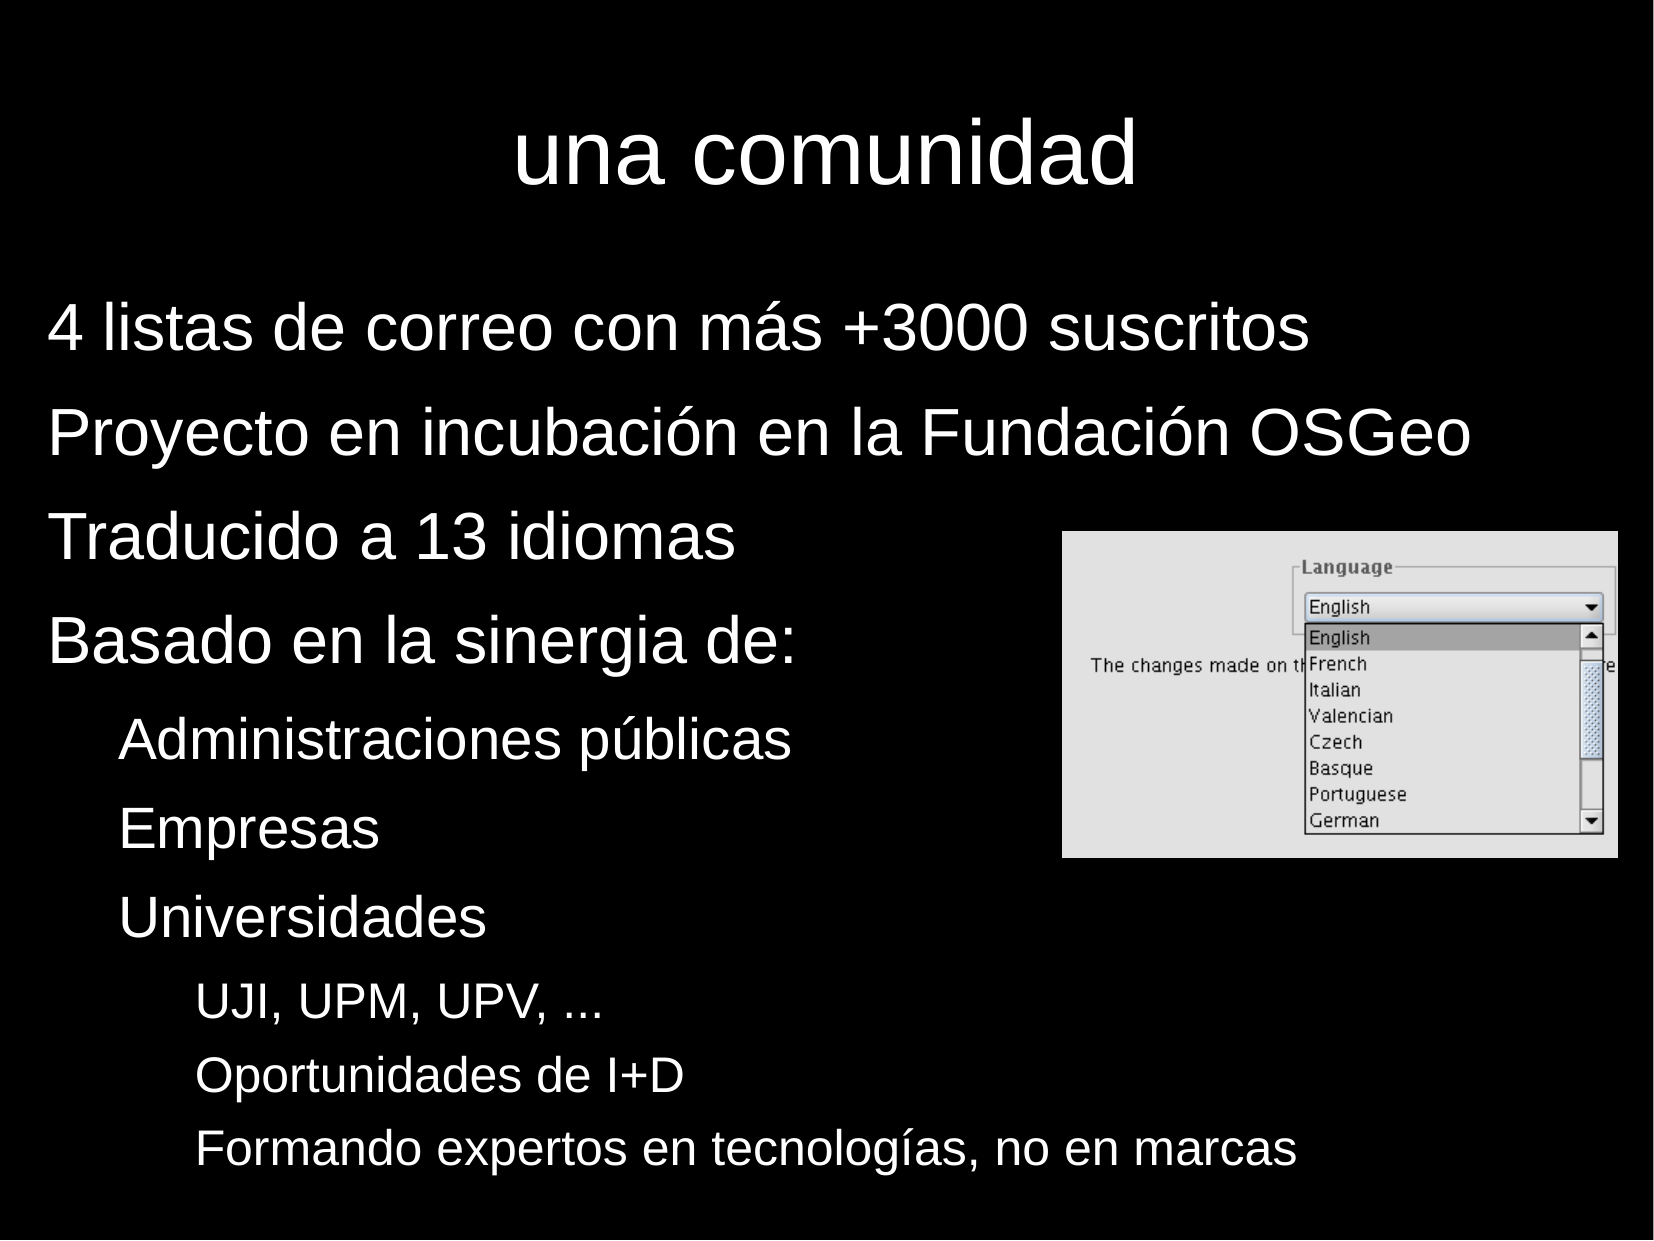

# una comunidad
4 listas de correo con más +3000 suscritos
Proyecto en incubación en la Fundación OSGeo
Traducido a 13 idiomas
Basado en la sinergia de:
Administraciones públicas
Empresas
Universidades
UJI, UPM, UPV, ...
Oportunidades de I+D
Formando expertos en tecnologías, no en marcas